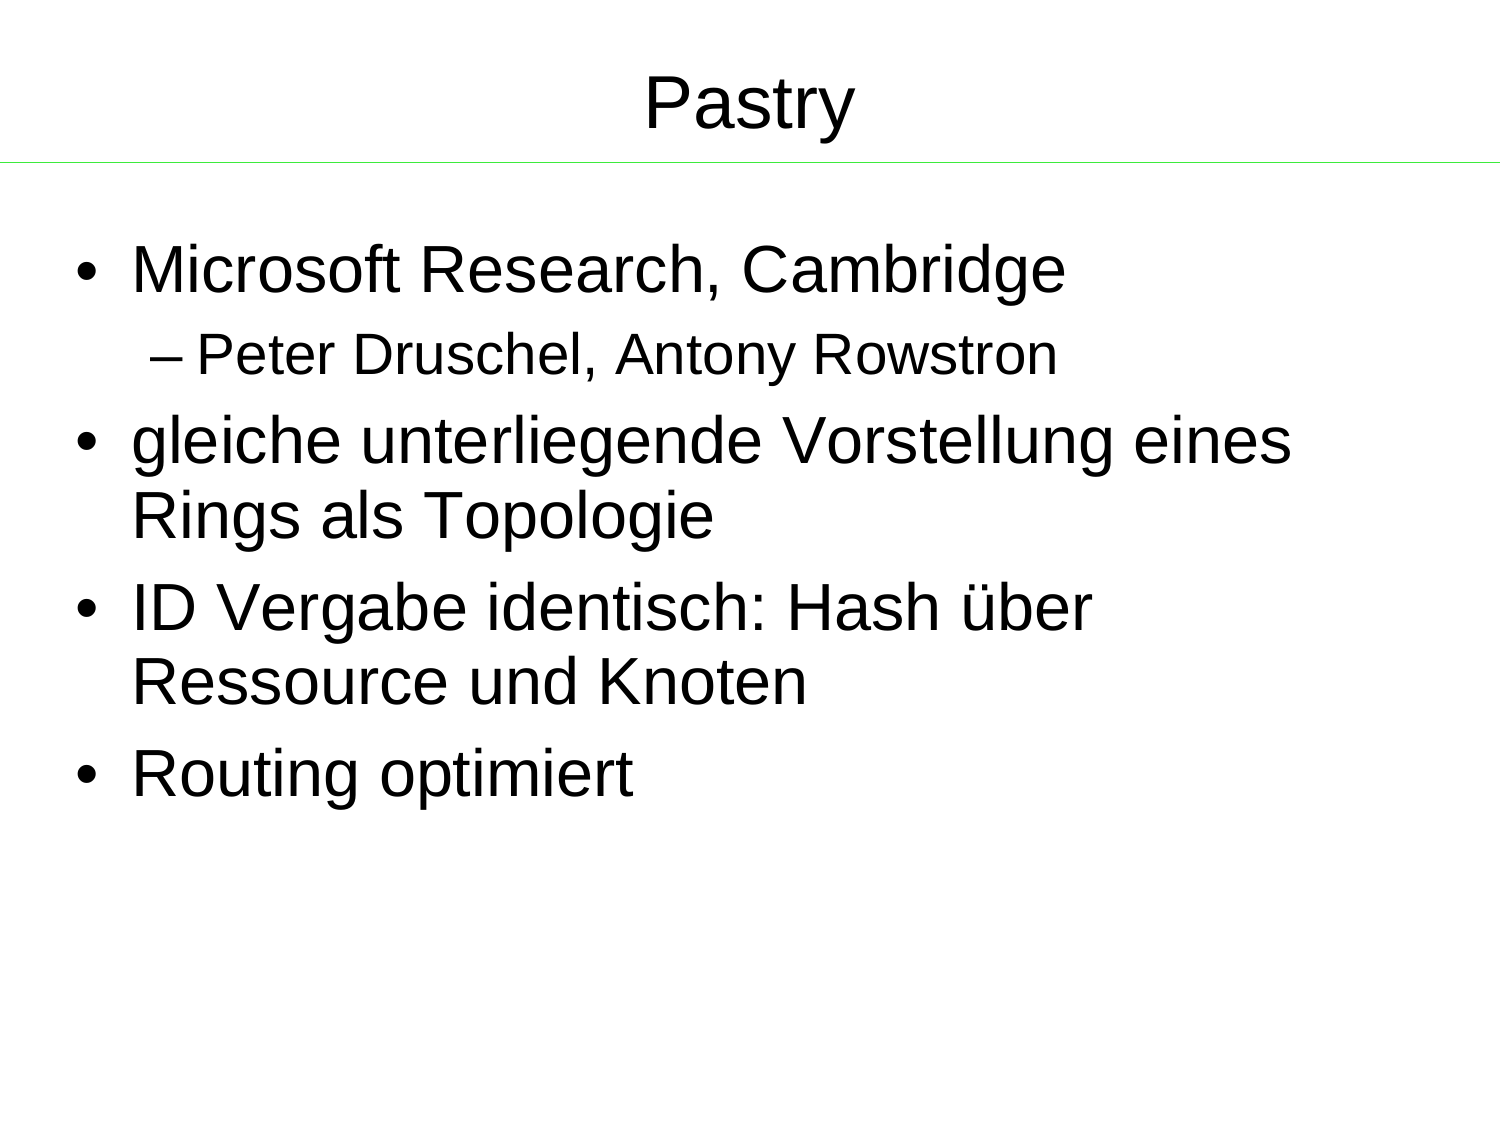

# Pastry
Microsoft Research, Cambridge
Peter Druschel, Antony Rowstron
gleiche unterliegende Vorstellung eines Rings als Topologie
ID Vergabe identisch: Hash über Ressource und Knoten
Routing optimiert